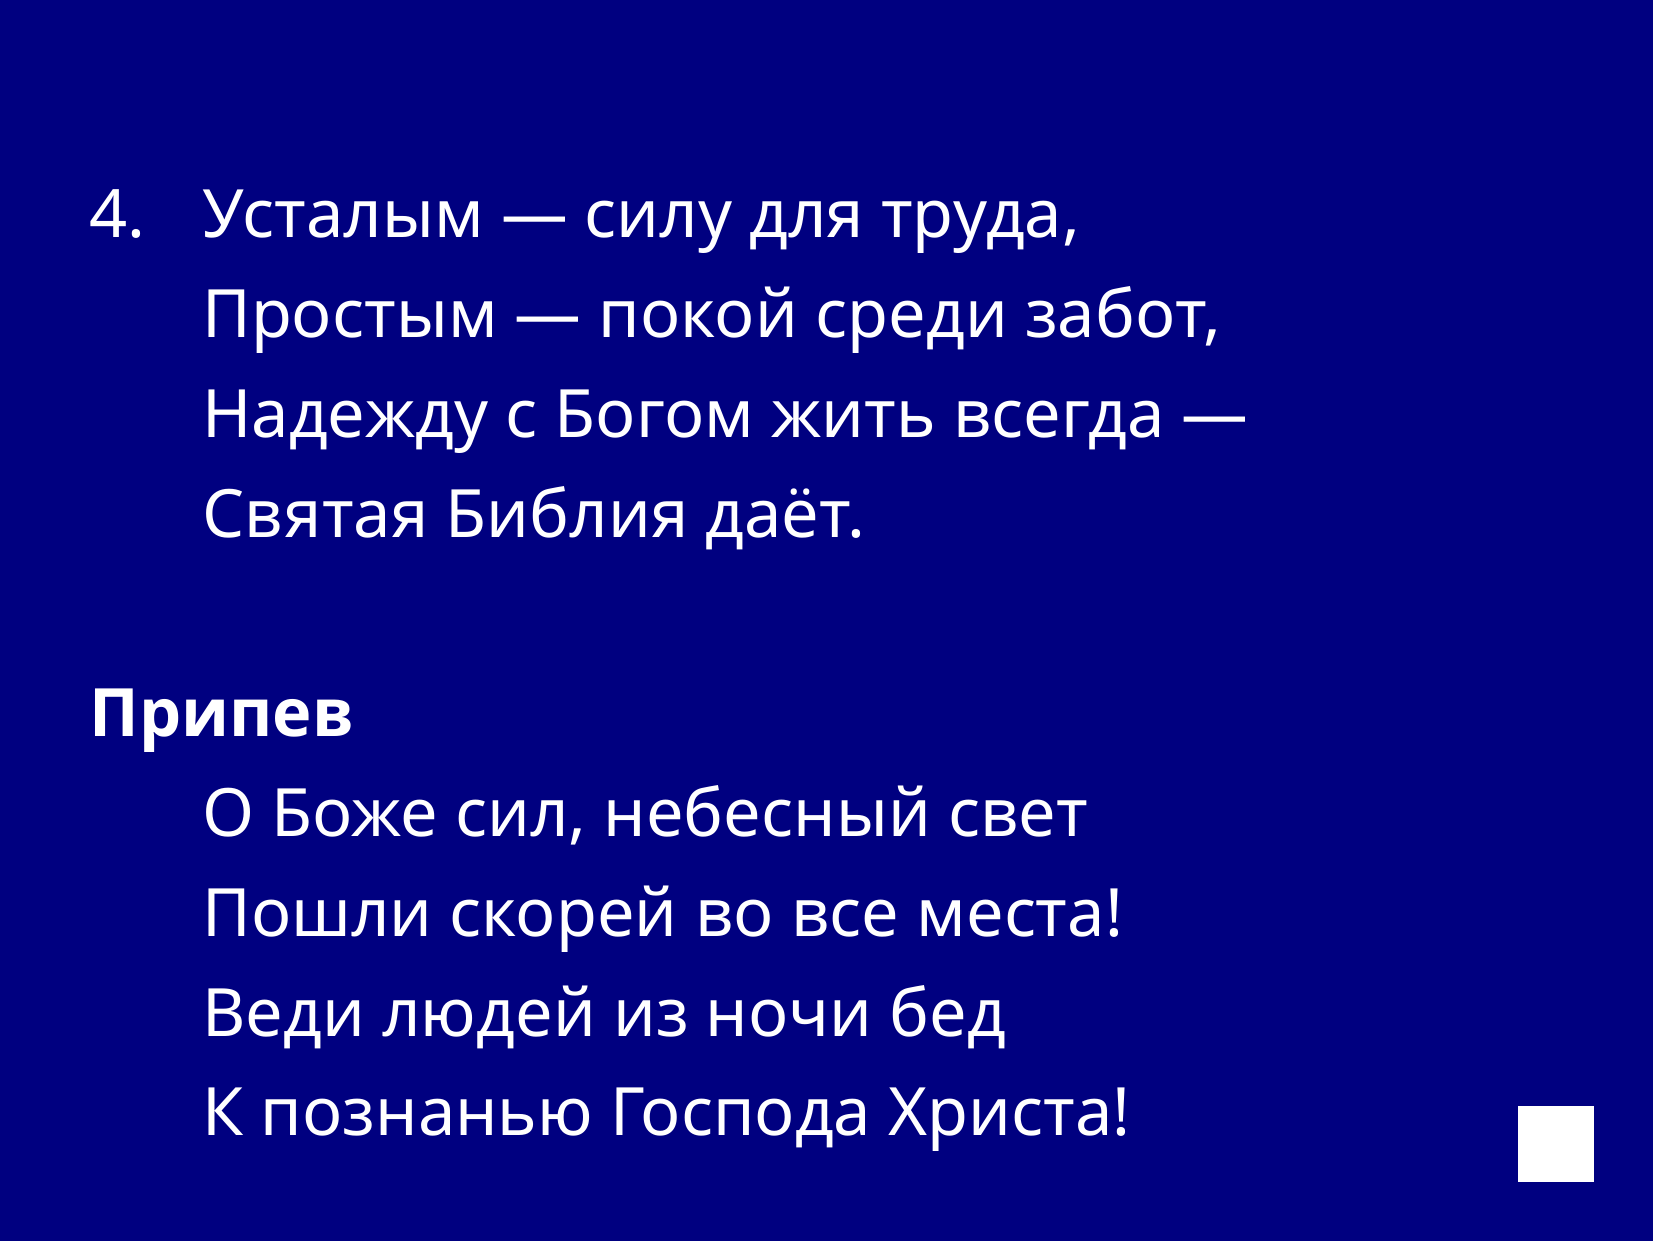

4.	Усталым — силу для труда,
	Простым — покой среди забот,
	Надежду с Богом жить всегда —
	Святая Библия даёт.
Припев
	О Боже сил, небесный свет
	Пошли скорей во все места!
	Веди людей из ночи бед
	К познанью Господа Христа!